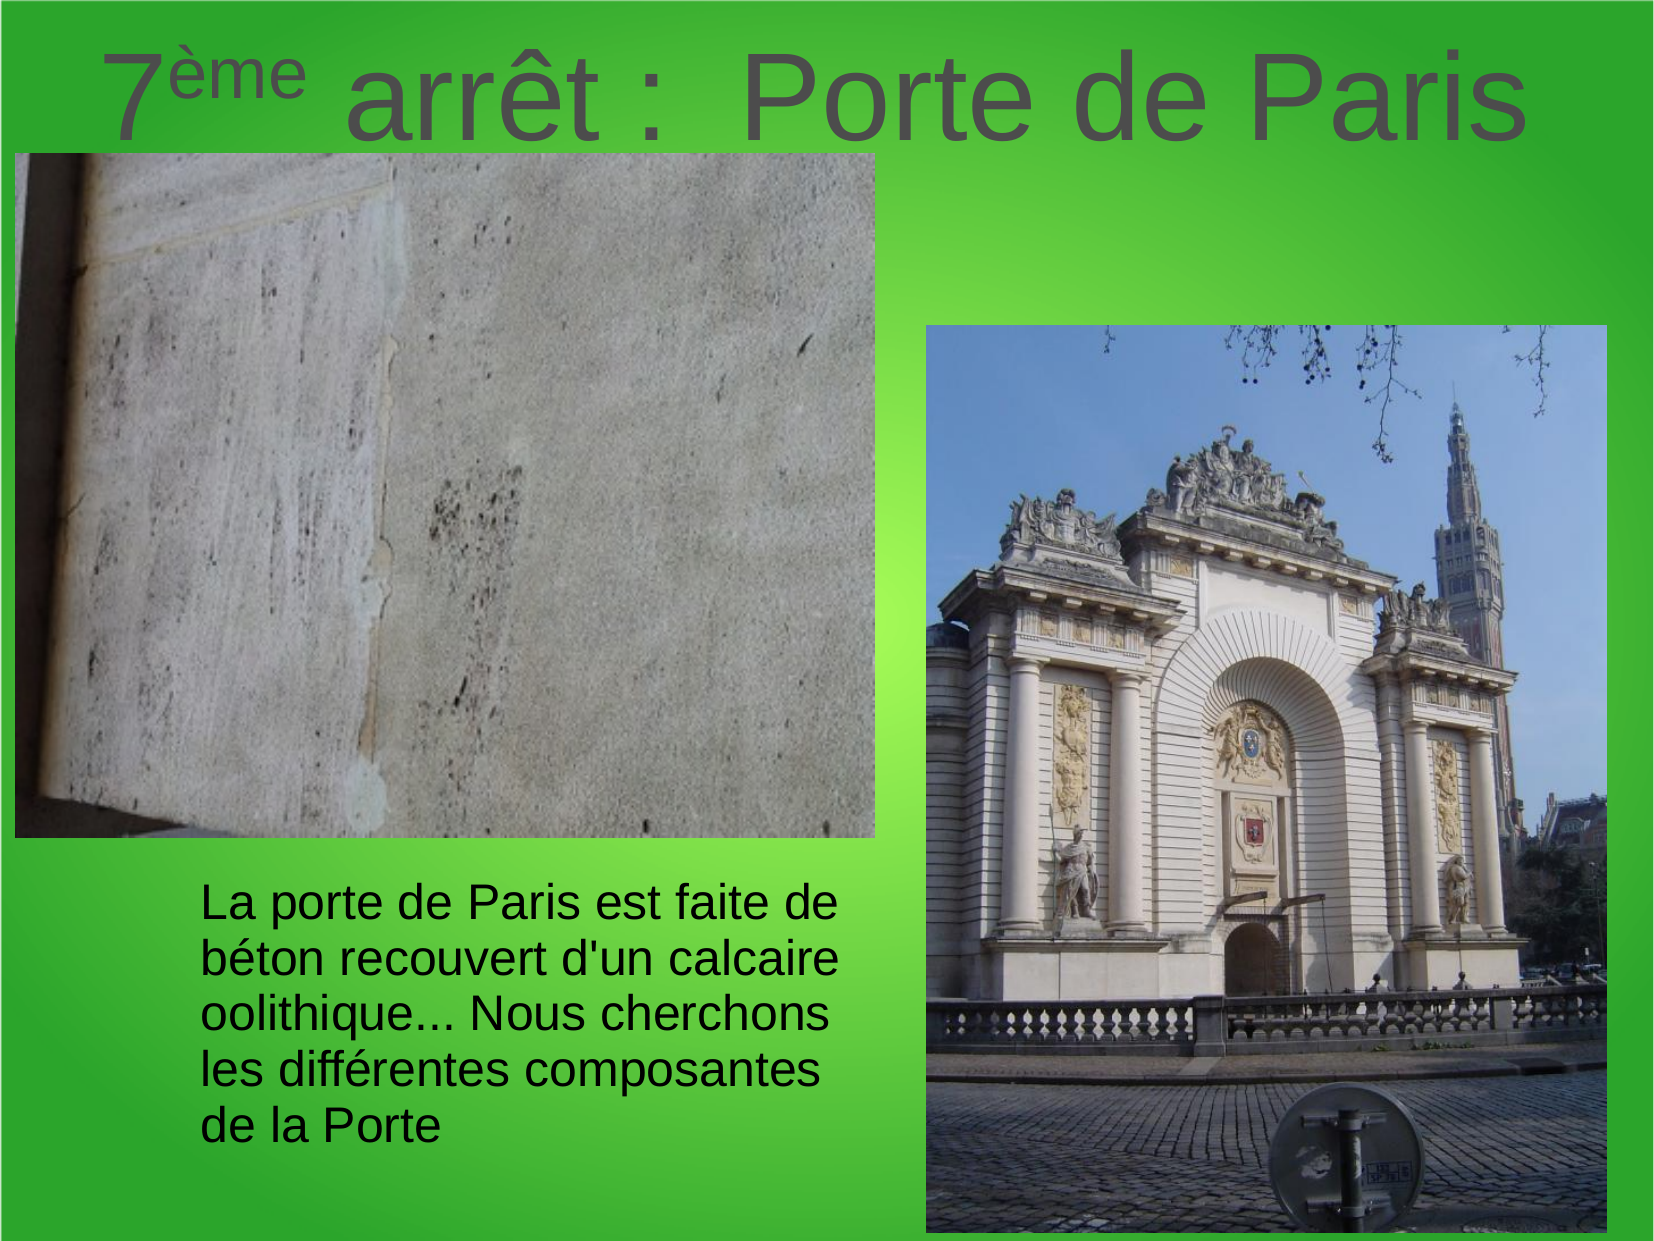

# 7ème arrêt : Porte de Paris
La porte de Paris est faite de béton recouvert d'un calcaire oolithique... Nous cherchons les différentes composantes de la Porte